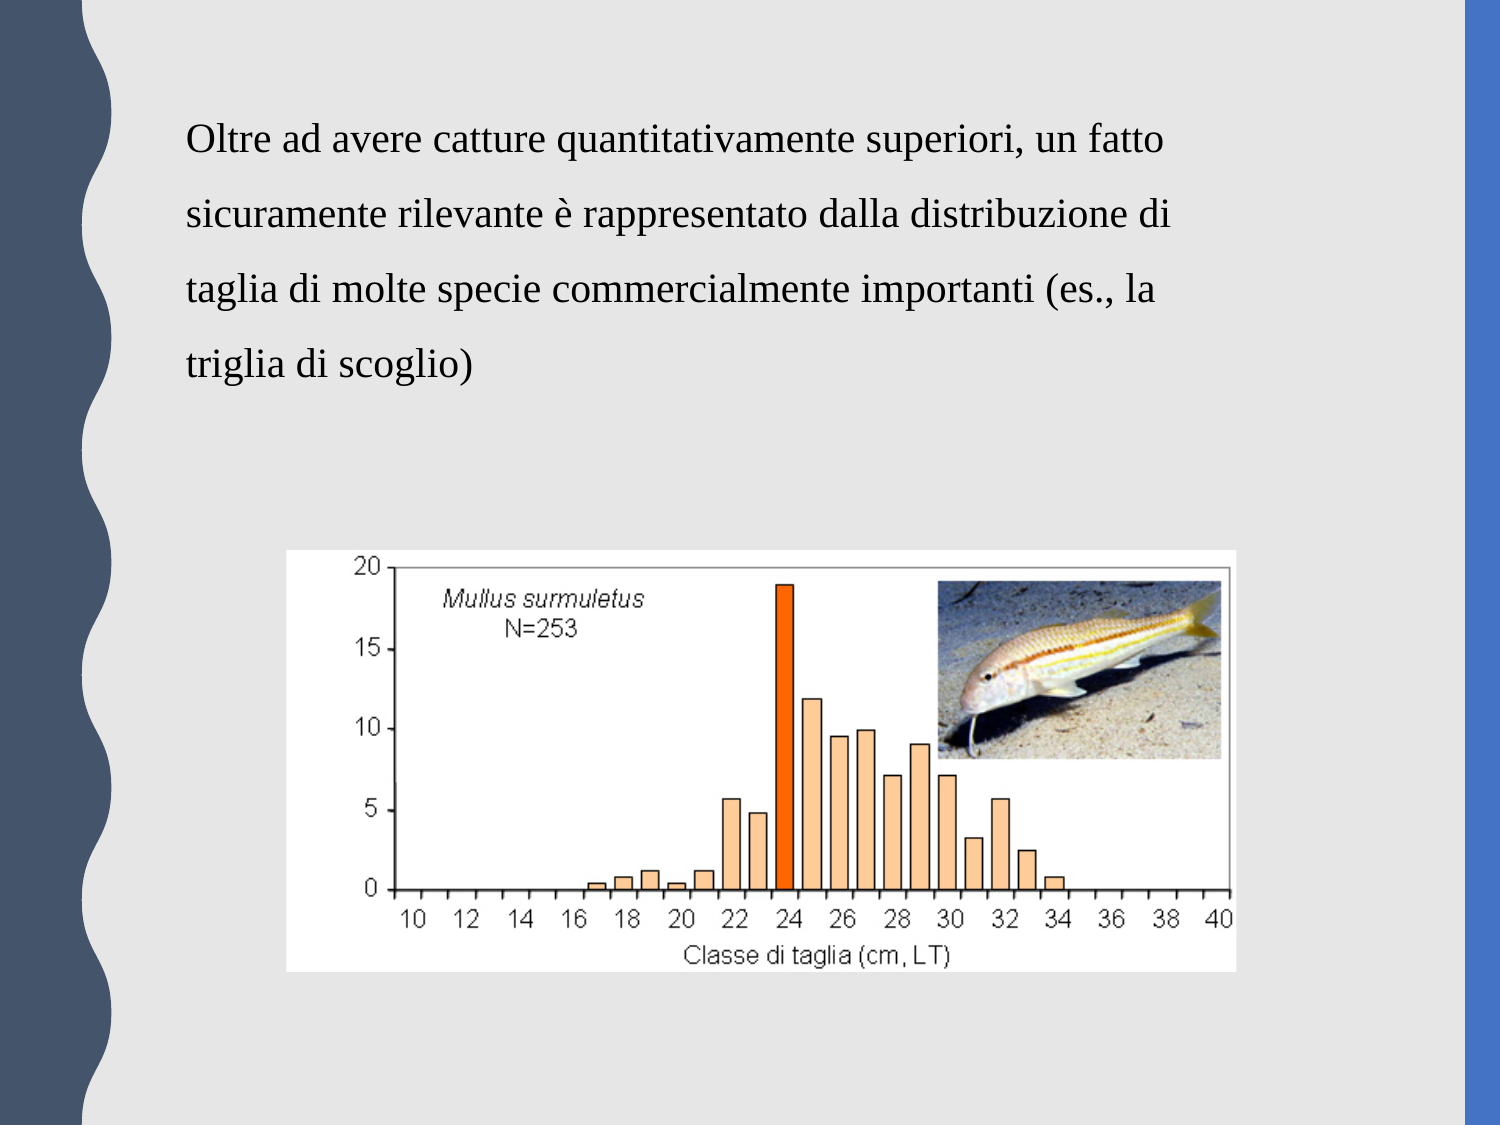

#
Oltre ad avere catture quantitativamente superiori, un fatto sicuramente rilevante è rappresentato dalla distribuzione di taglia di molte specie commercialmente importanti (es., la triglia di scoglio)